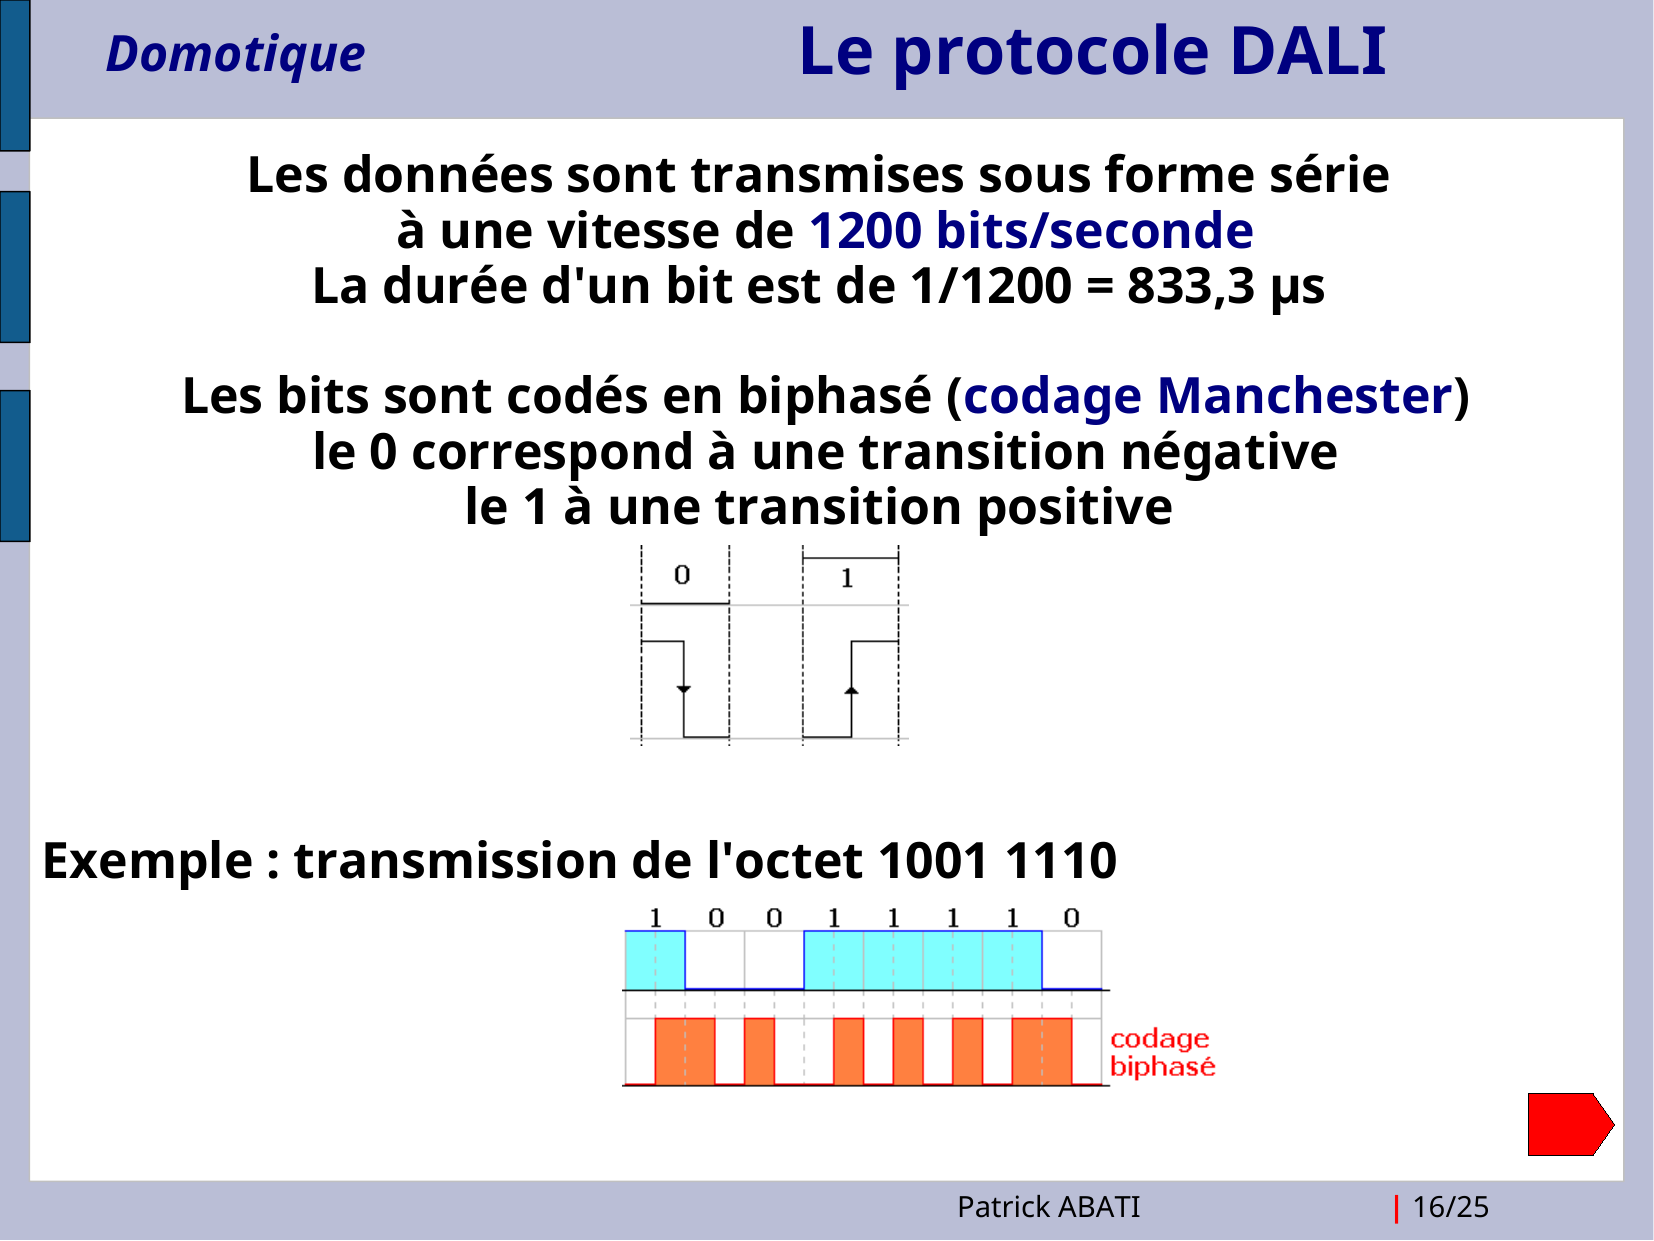

Les données sont transmises sous forme série
à une vitesse de 1200 bits/seconde
La durée d'un bit est de 1/1200 = 833,3 µs
Les bits sont codés en biphasé (codage Manchester)
le 0 correspond à une transition négative
le 1 à une transition positive
Exemple : transmission de l'octet 1001 1110